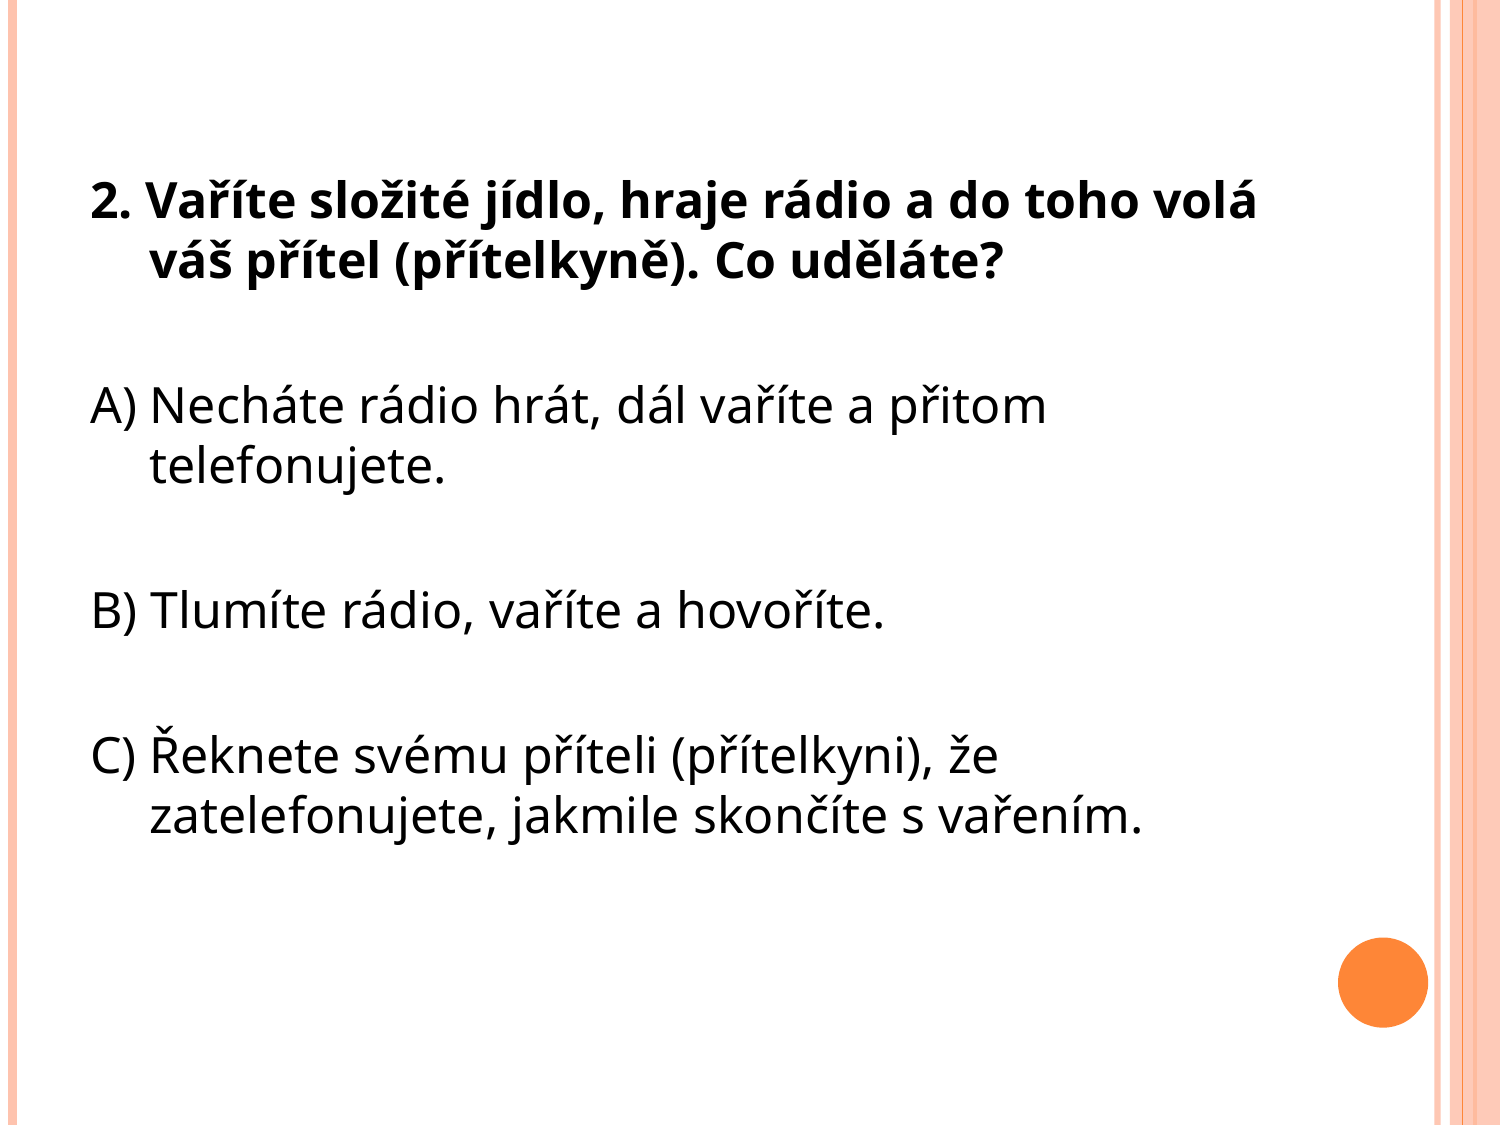

#
2. Vaříte složité jídlo, hraje rádio a do toho volá váš přítel (přítelkyně). Co uděláte?
A) Necháte rádio hrát, dál vaříte a přitom telefonujete.
B) Tlumíte rádio, vaříte a hovoříte.
C) Řeknete svému příteli (přítelkyni), že zatelefonujete, jakmile skončíte s vařením.